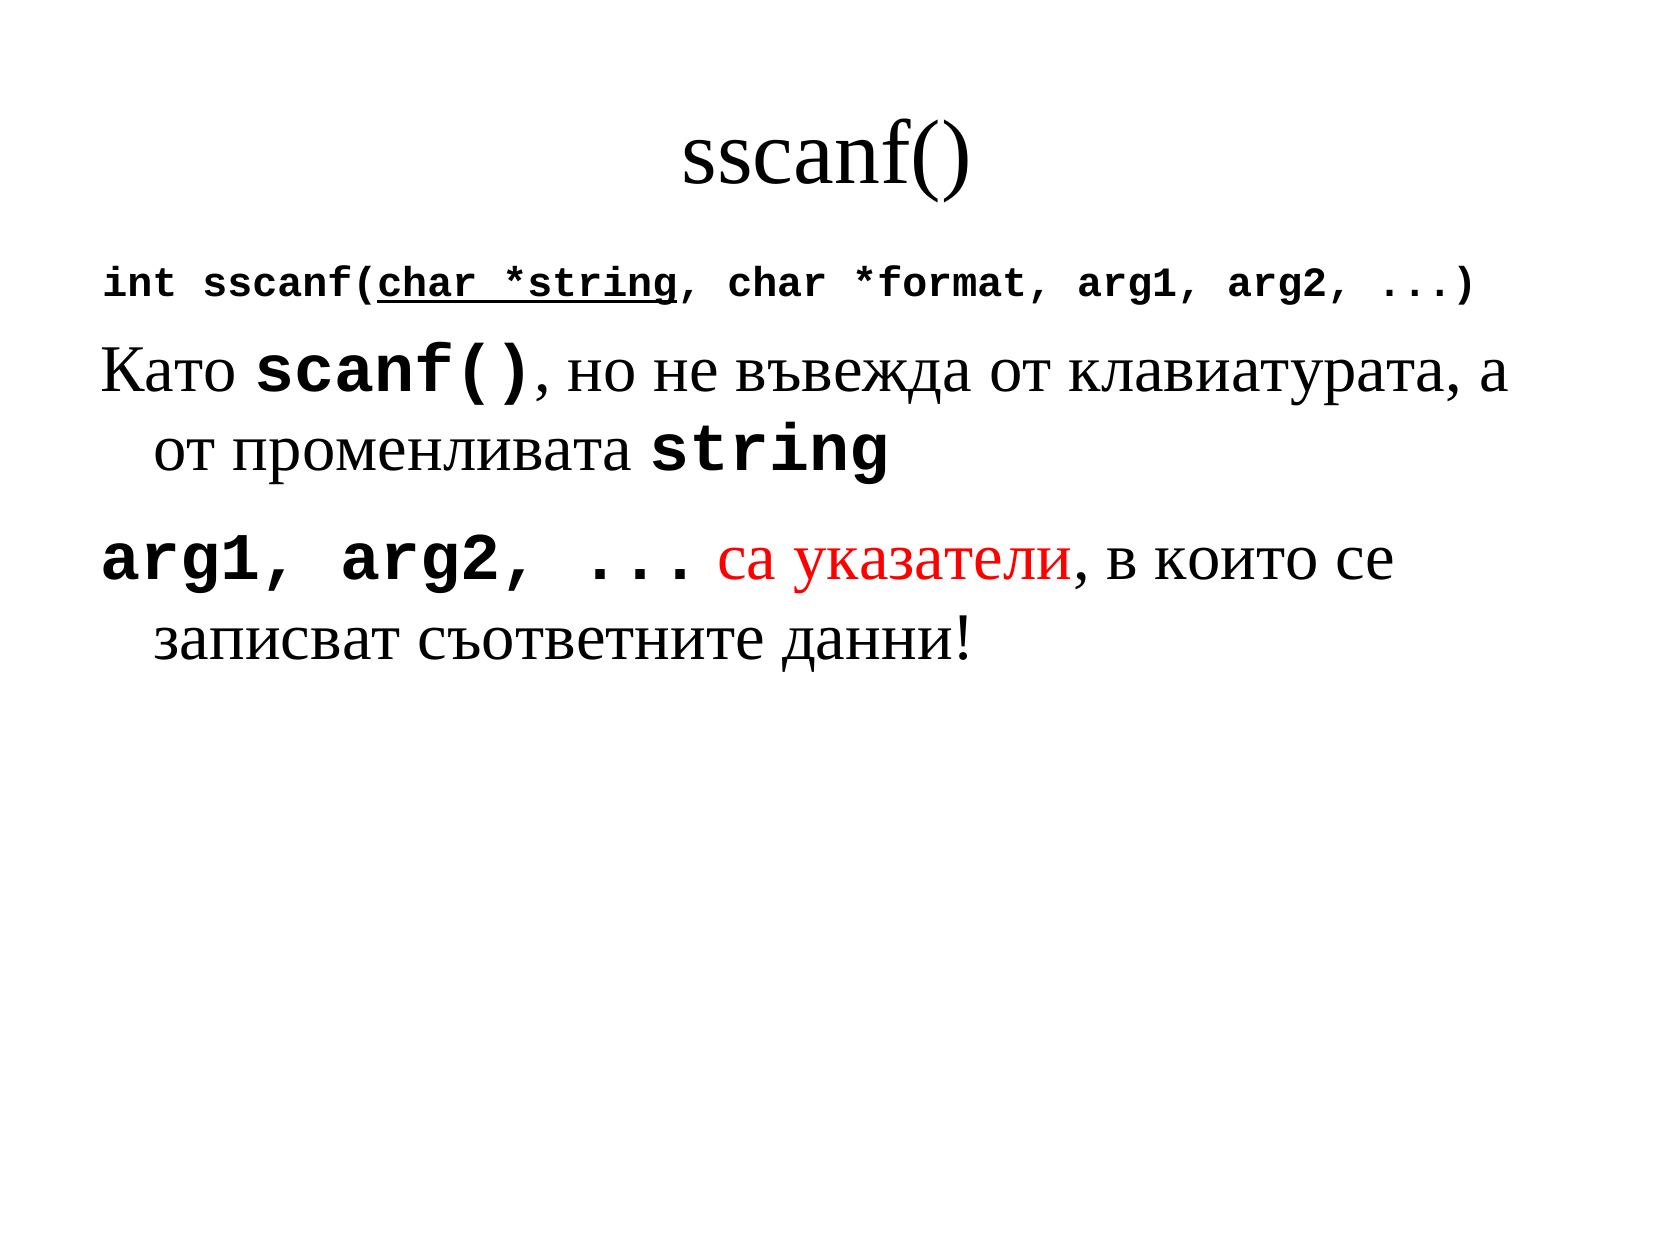

# sscanf()
int sscanf(char *string, char *format, arg1, arg2, ...)
Като scanf(), но не въвежда от клавиатурата, а от променливата string
arg1, arg2, ... са указатели, в които се записват съответните данни!